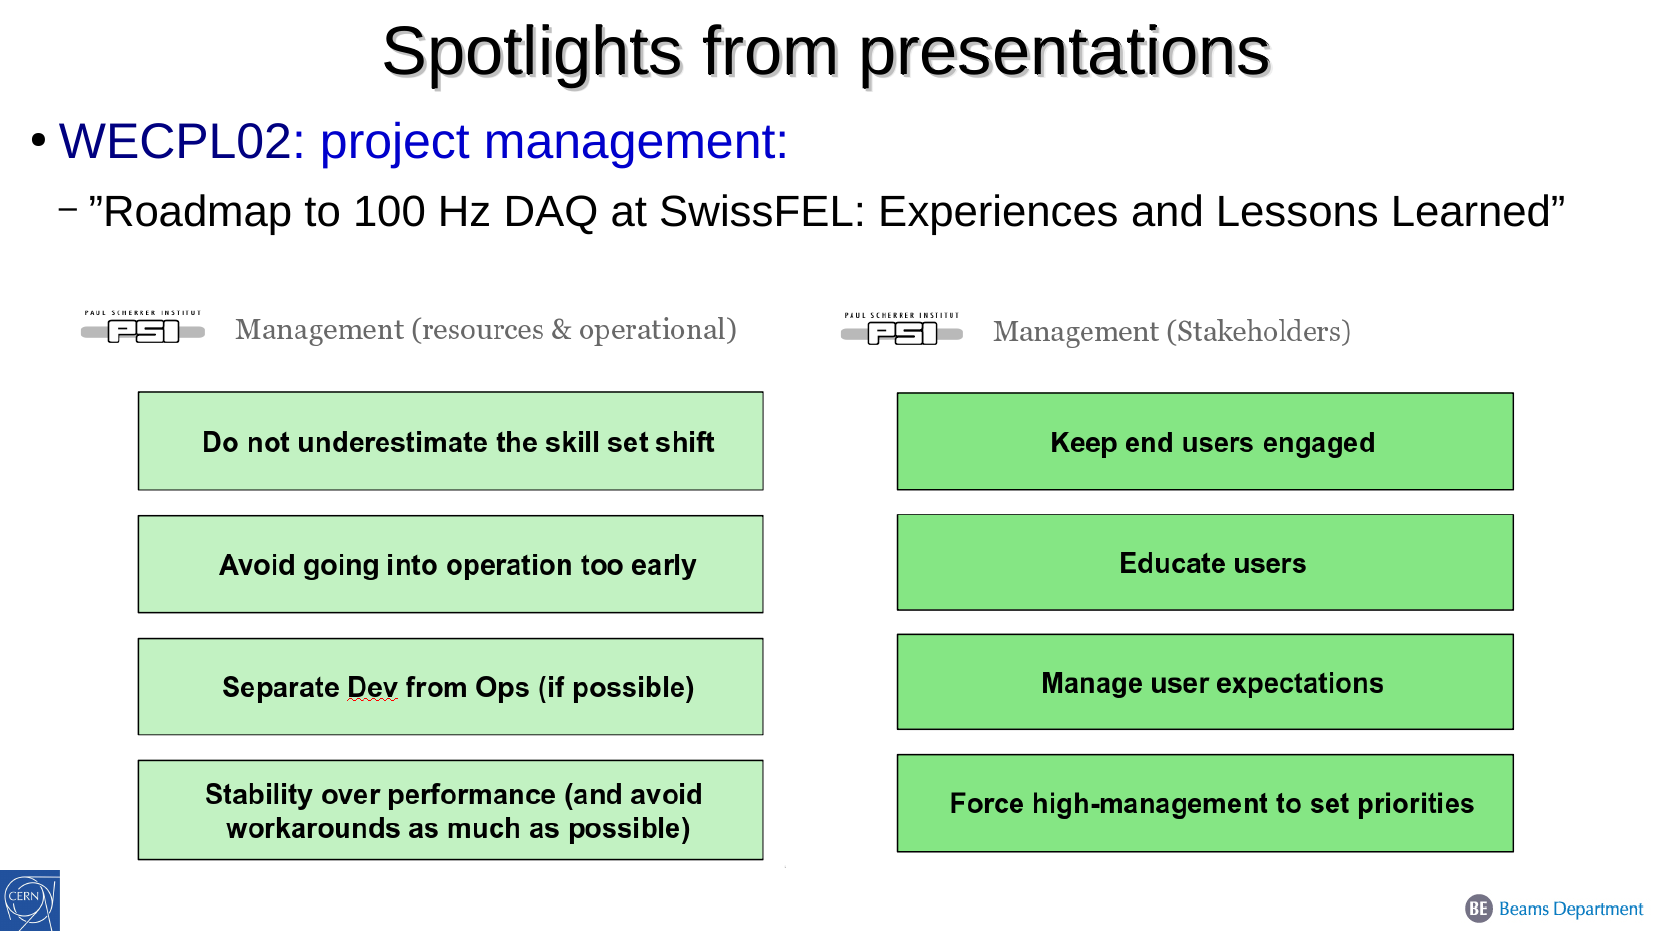

# Spotlights from presentations
WECPL02: project management:
”Roadmap to 100 Hz DAQ at SwissFEL: Experiences and Lessons Learned”